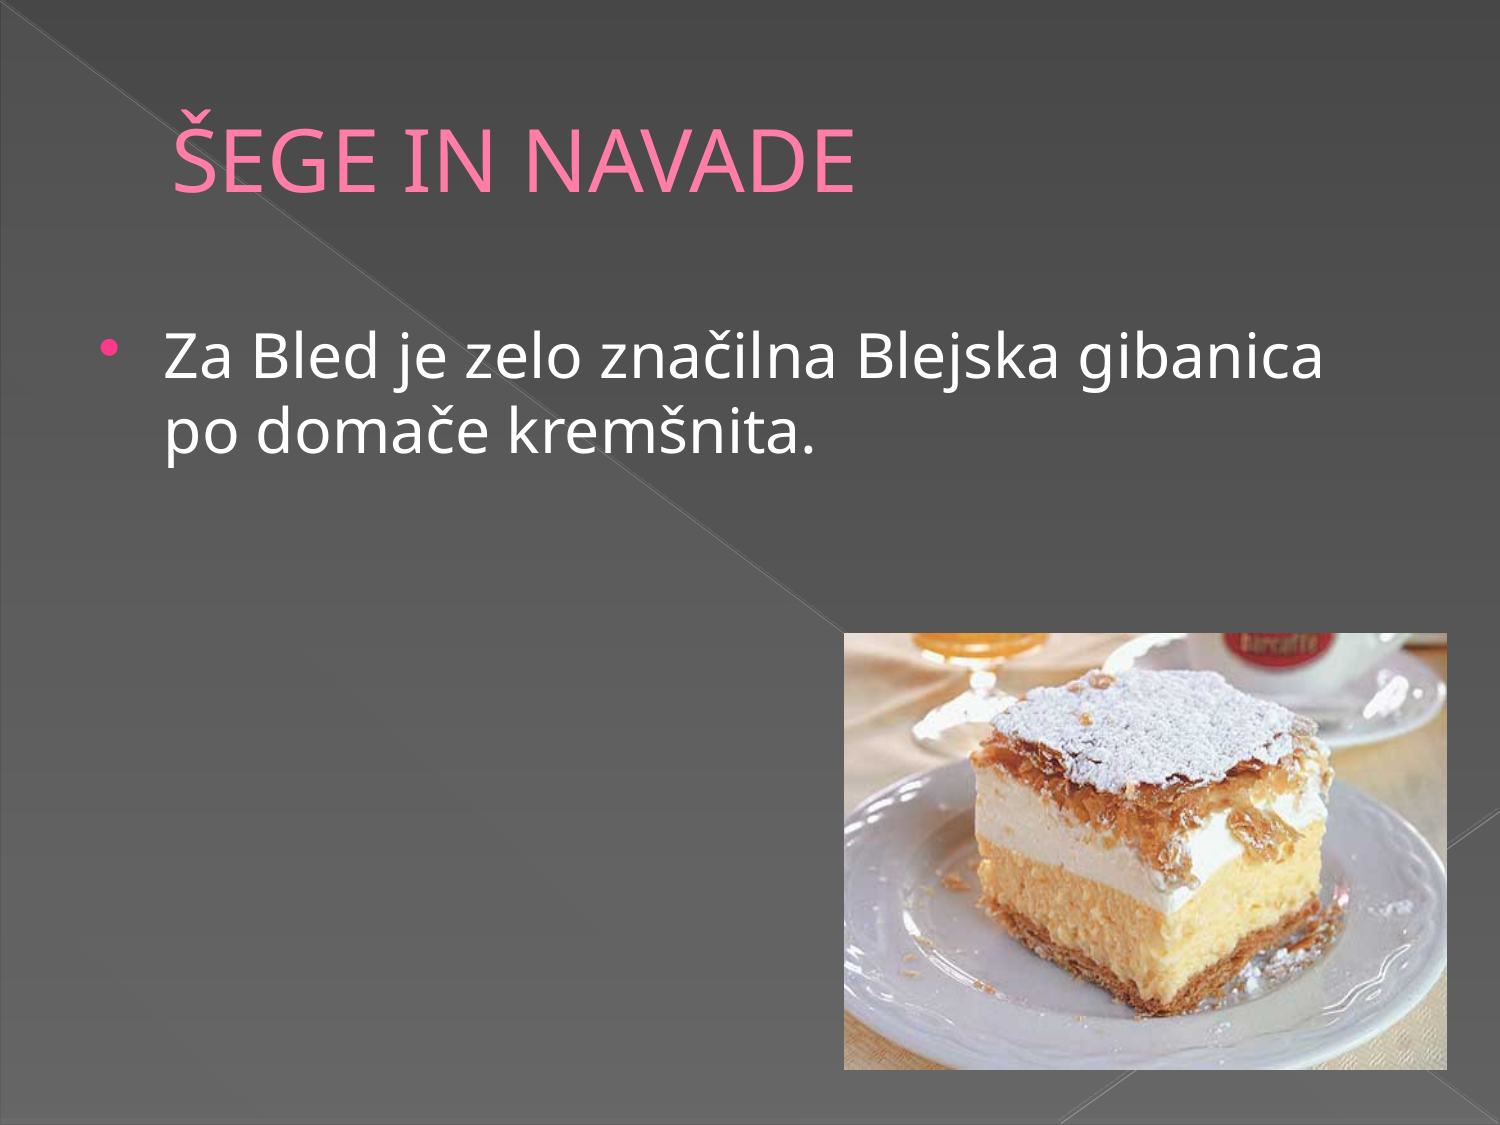

# ŠEGE IN NAVADE
Za Bled je zelo značilna Blejska gibanica po domače kremšnita.